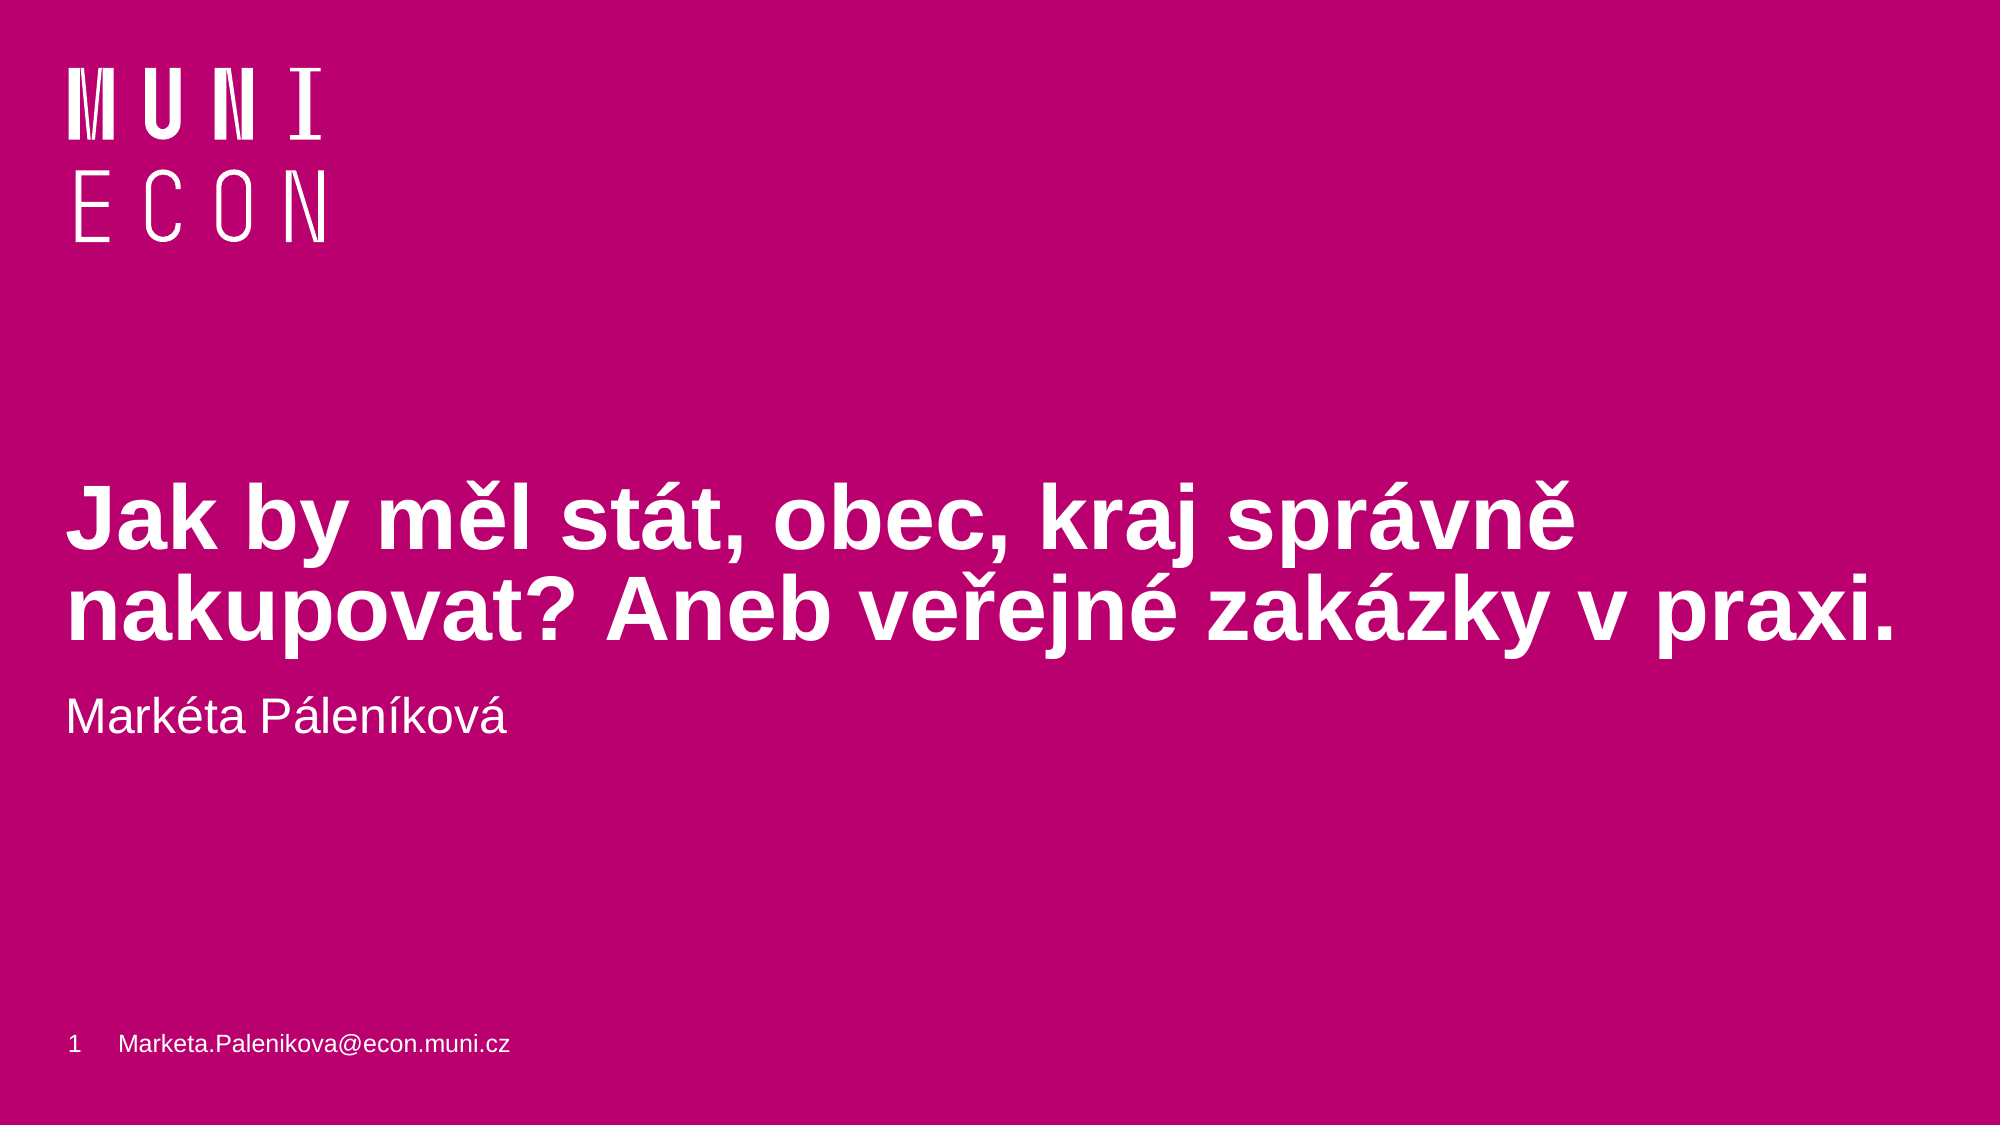

# Jak by měl stát, obec, kraj správně nakupovat? Aneb veřejné zakázky v praxi.
Markéta Páleníková
Marketa.Palenikova@econ.muni.cz